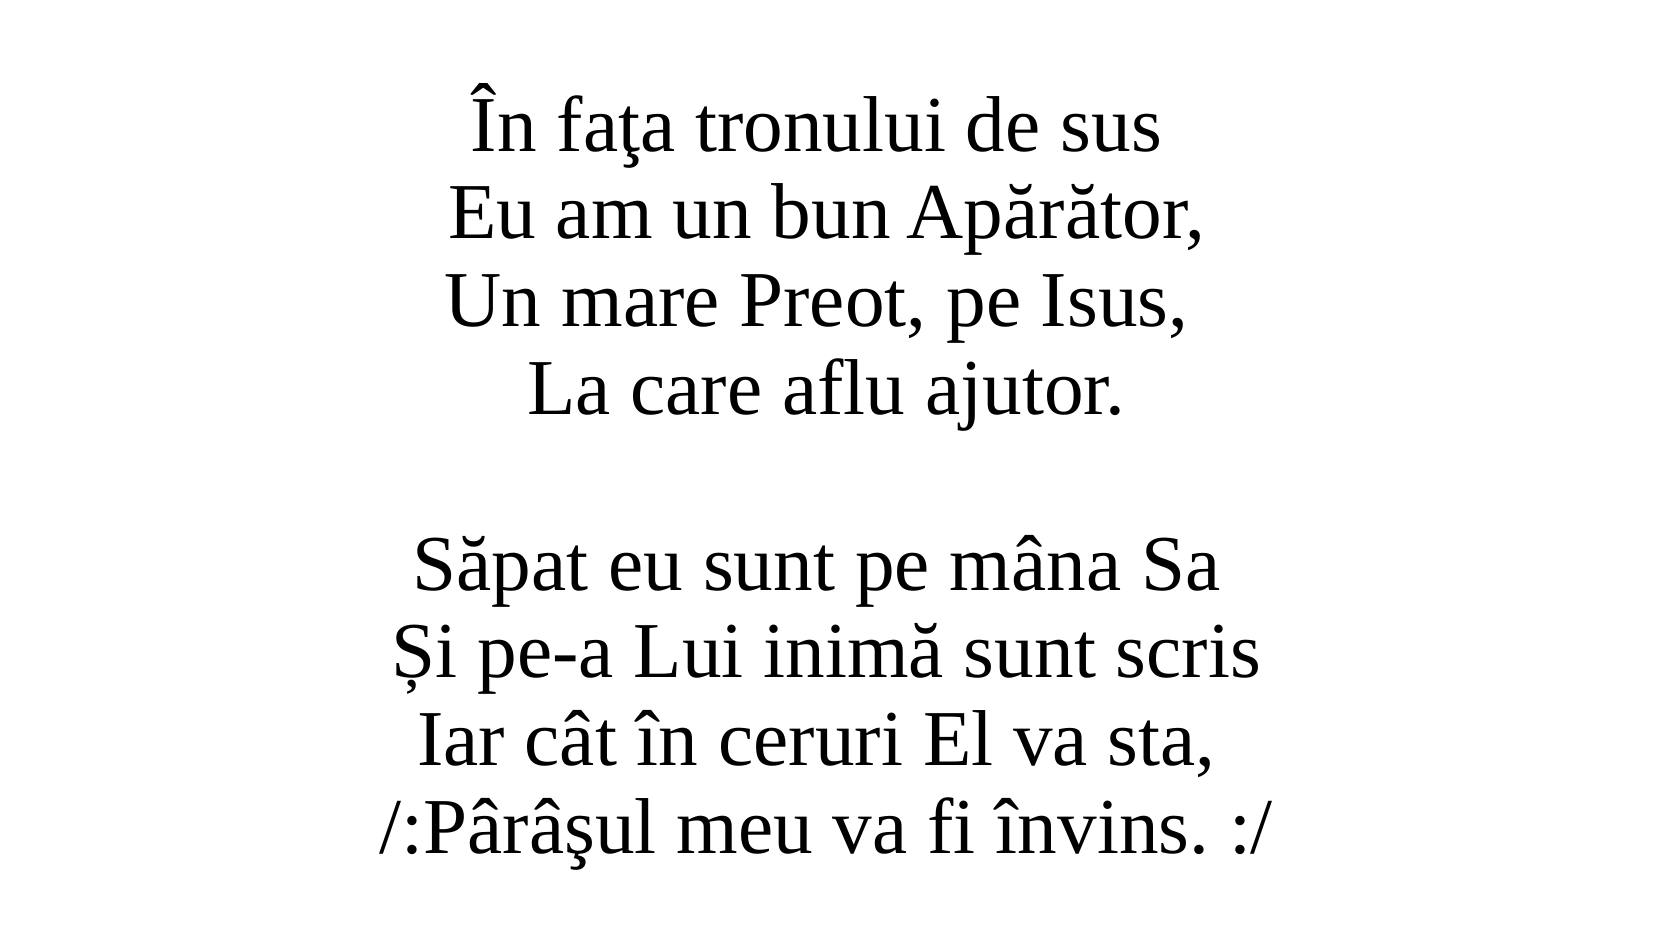

# În faţa tronului de sus
Eu am un bun Apărător,
Un mare Preot, pe Isus,
La care aflu ajutor.
Săpat eu sunt pe mâna Sa
Și pe-a Lui inimă sunt scris
Iar cât în ceruri El va sta,
/:Pârâşul meu va fi învins. :/